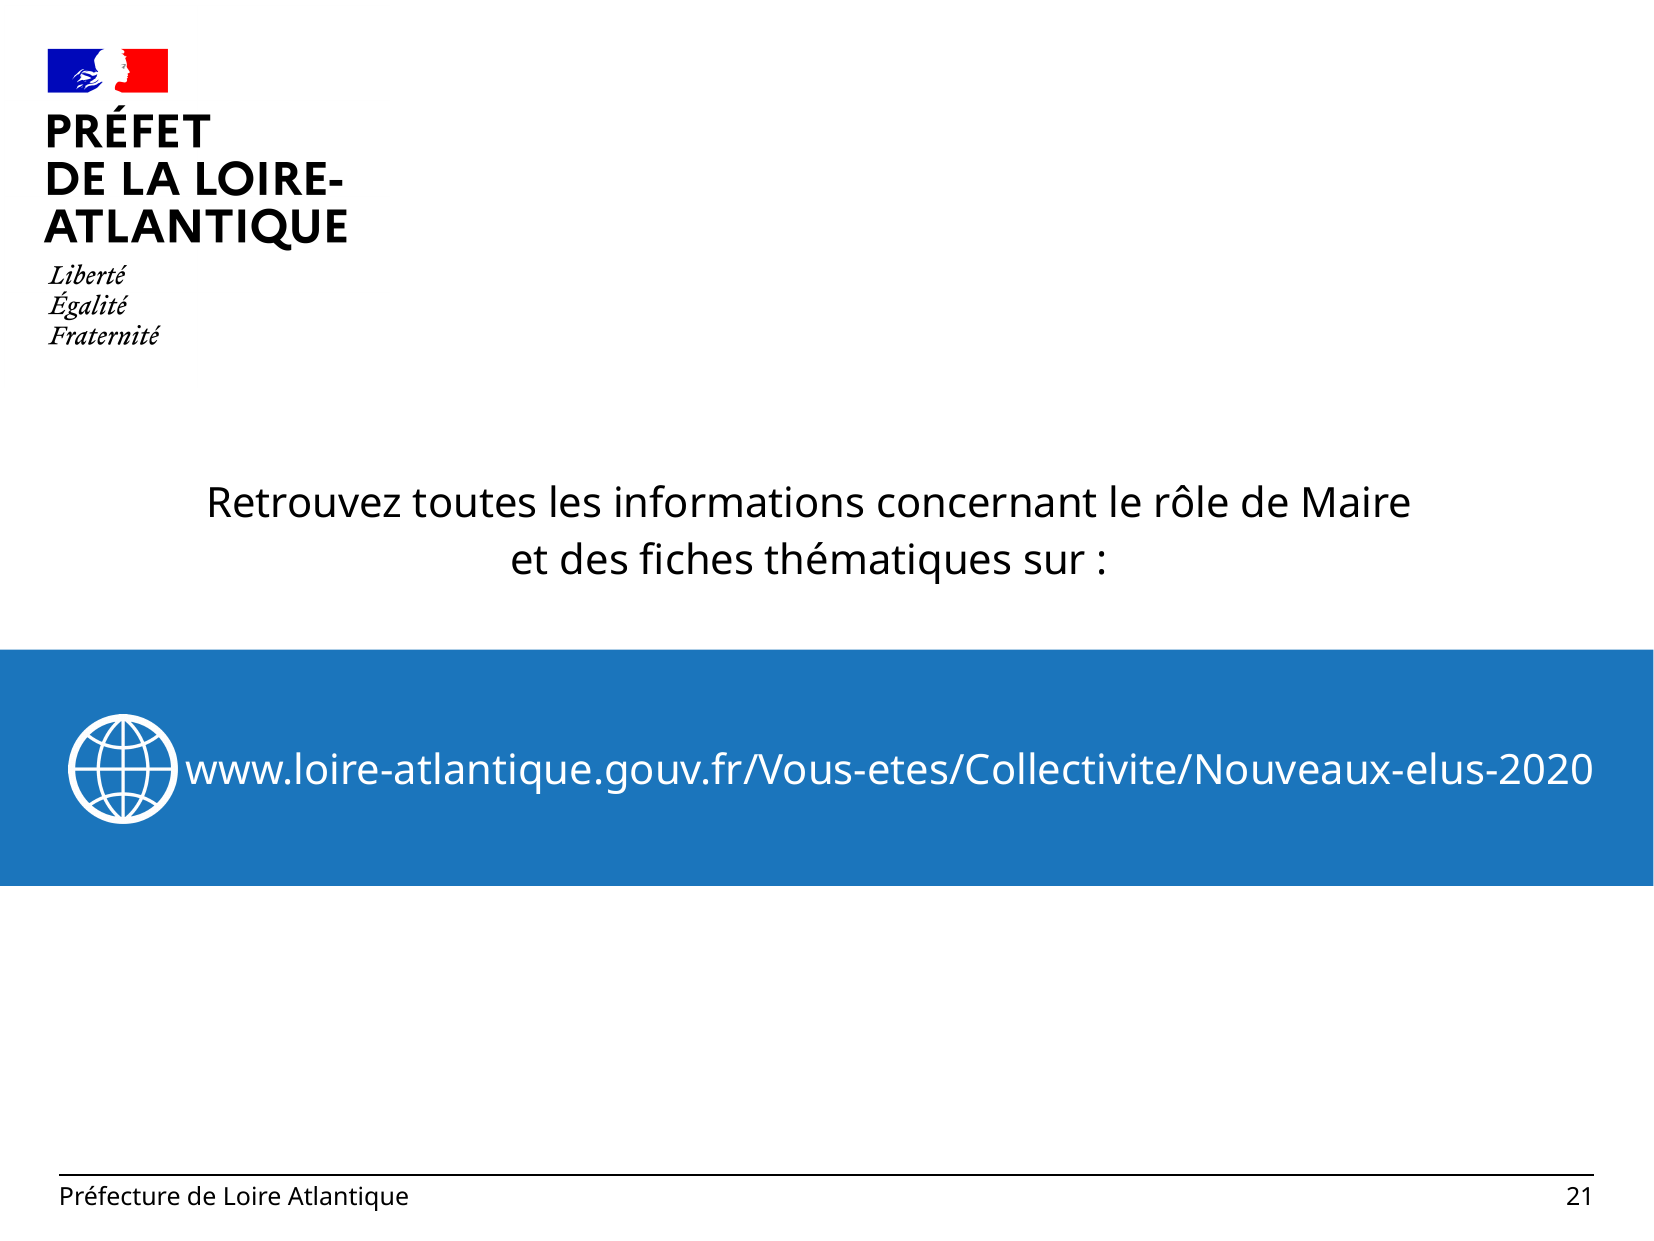

Retrouvez toutes les informations concernant le rôle de Maire
et des fiches thématiques sur :
www.loire-atlantique.gouv.fr/Vous-etes/Collectivite/Nouveaux-elus-2020
21
Préfecture de Loire Atlantique